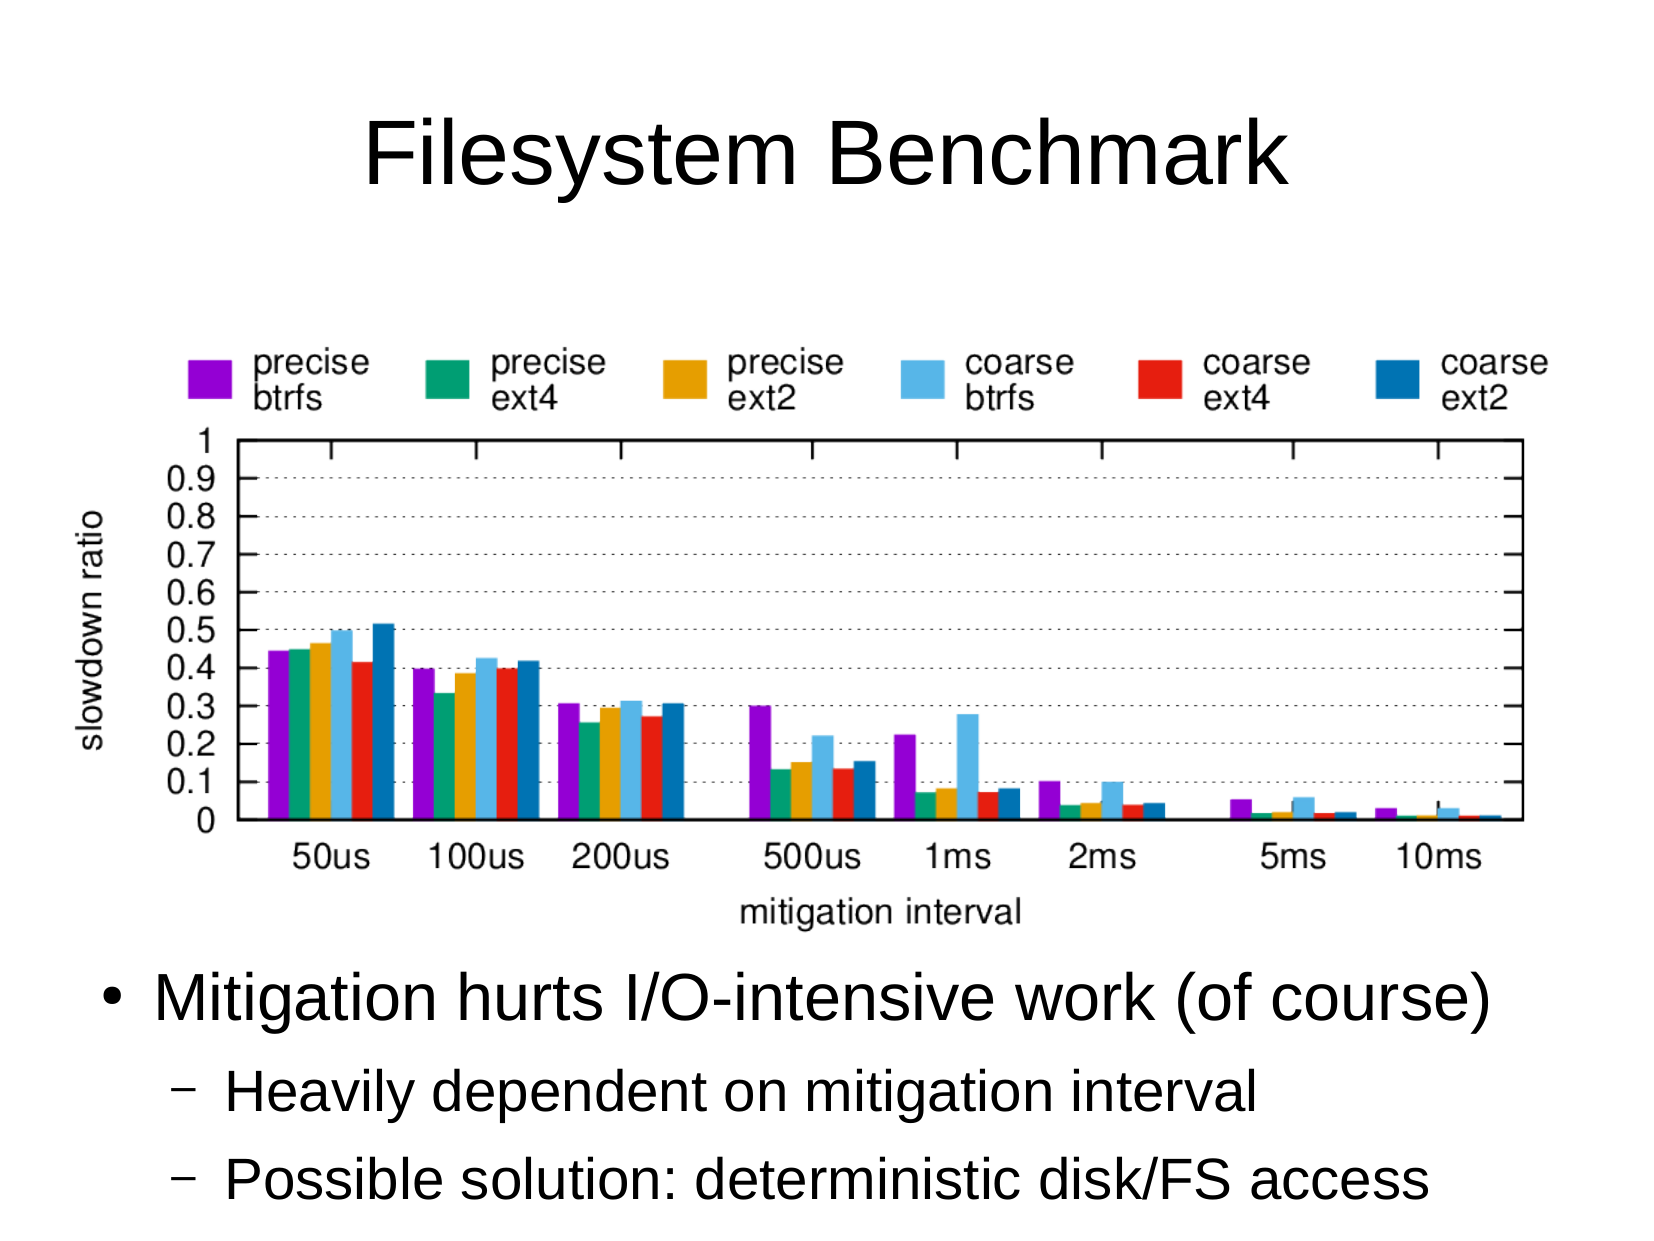

# Filesystem Benchmark
Mitigation hurts I/O-intensive work (of course)
Heavily dependent on mitigation interval
Possible solution: deterministic disk/FS access